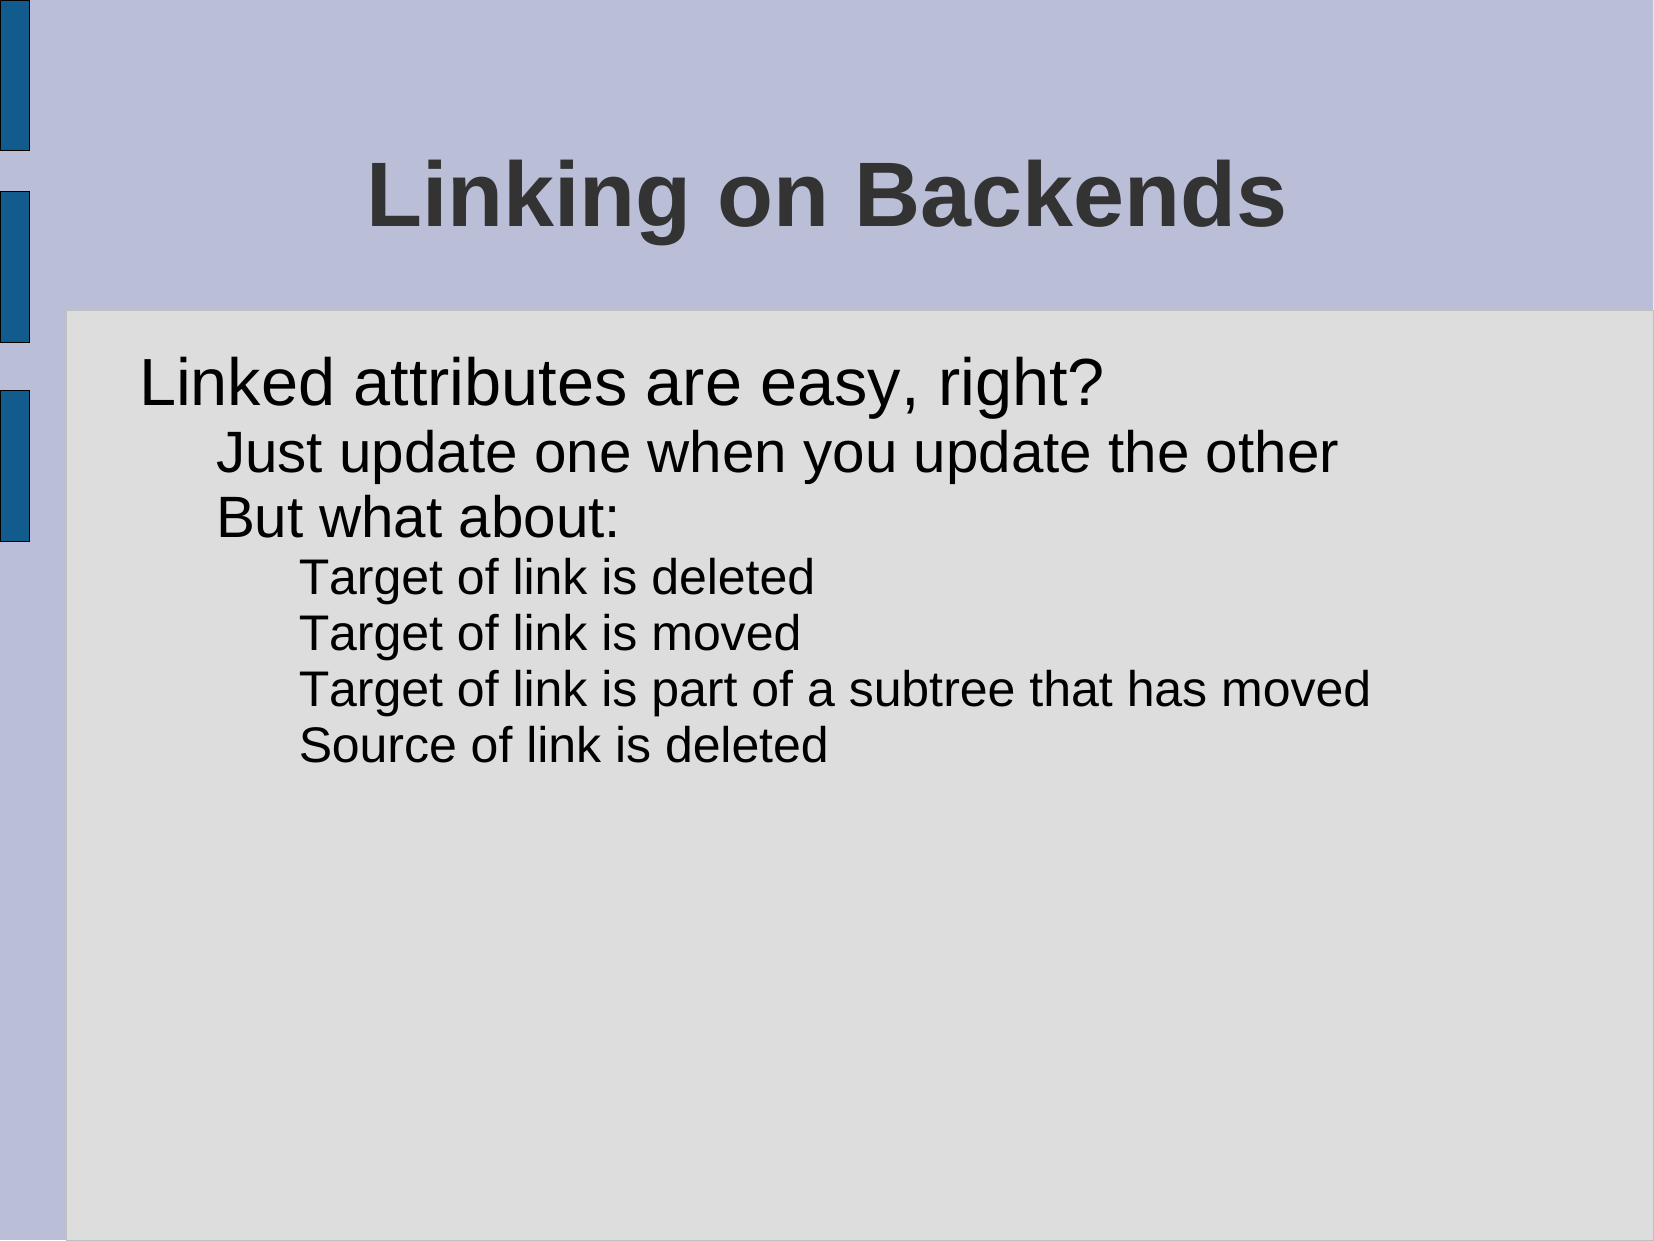

# Linking on Backends
Linked attributes are easy, right?
Just update one when you update the other
But what about:
Target of link is deleted
Target of link is moved
Target of link is part of a subtree that has moved
Source of link is deleted